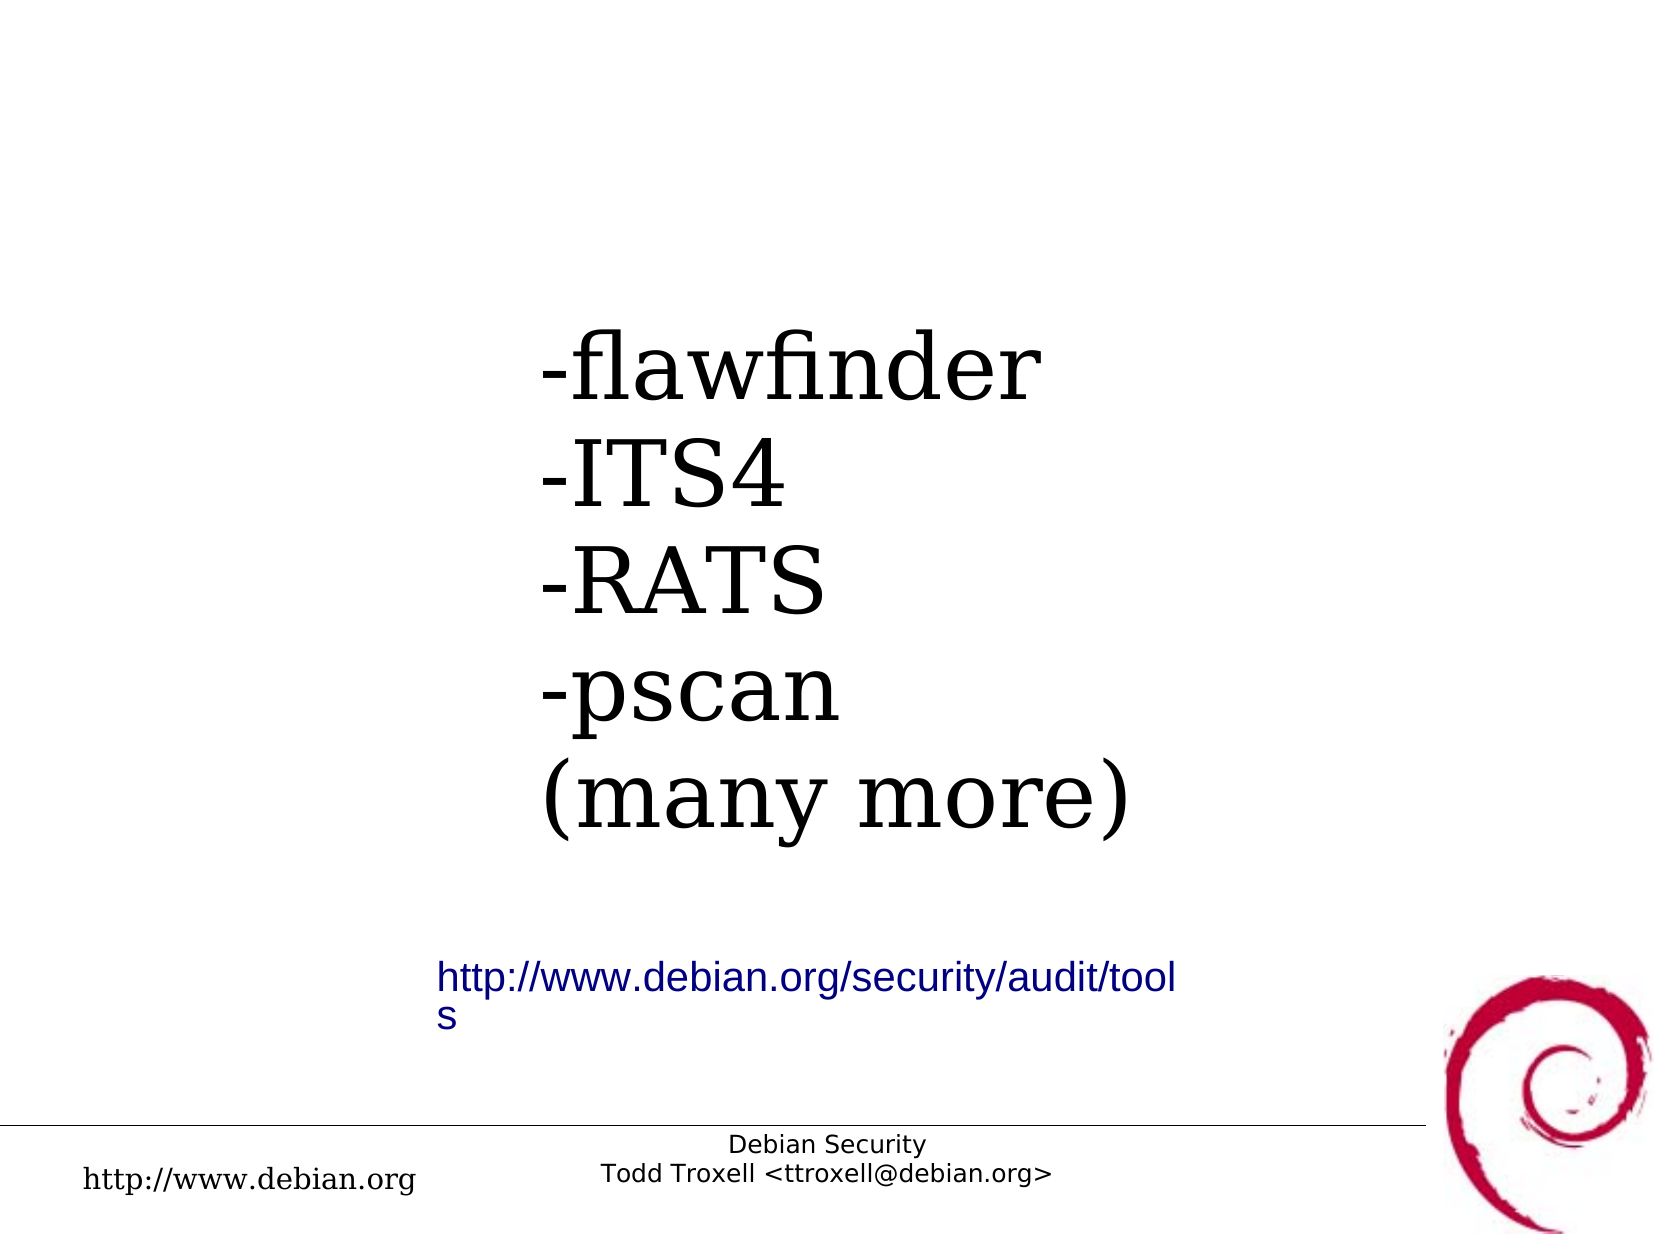

-flawfinder
-ITS4
-RATS
-pscan
(many more)
 http://www.debian.org/security/audit/tools